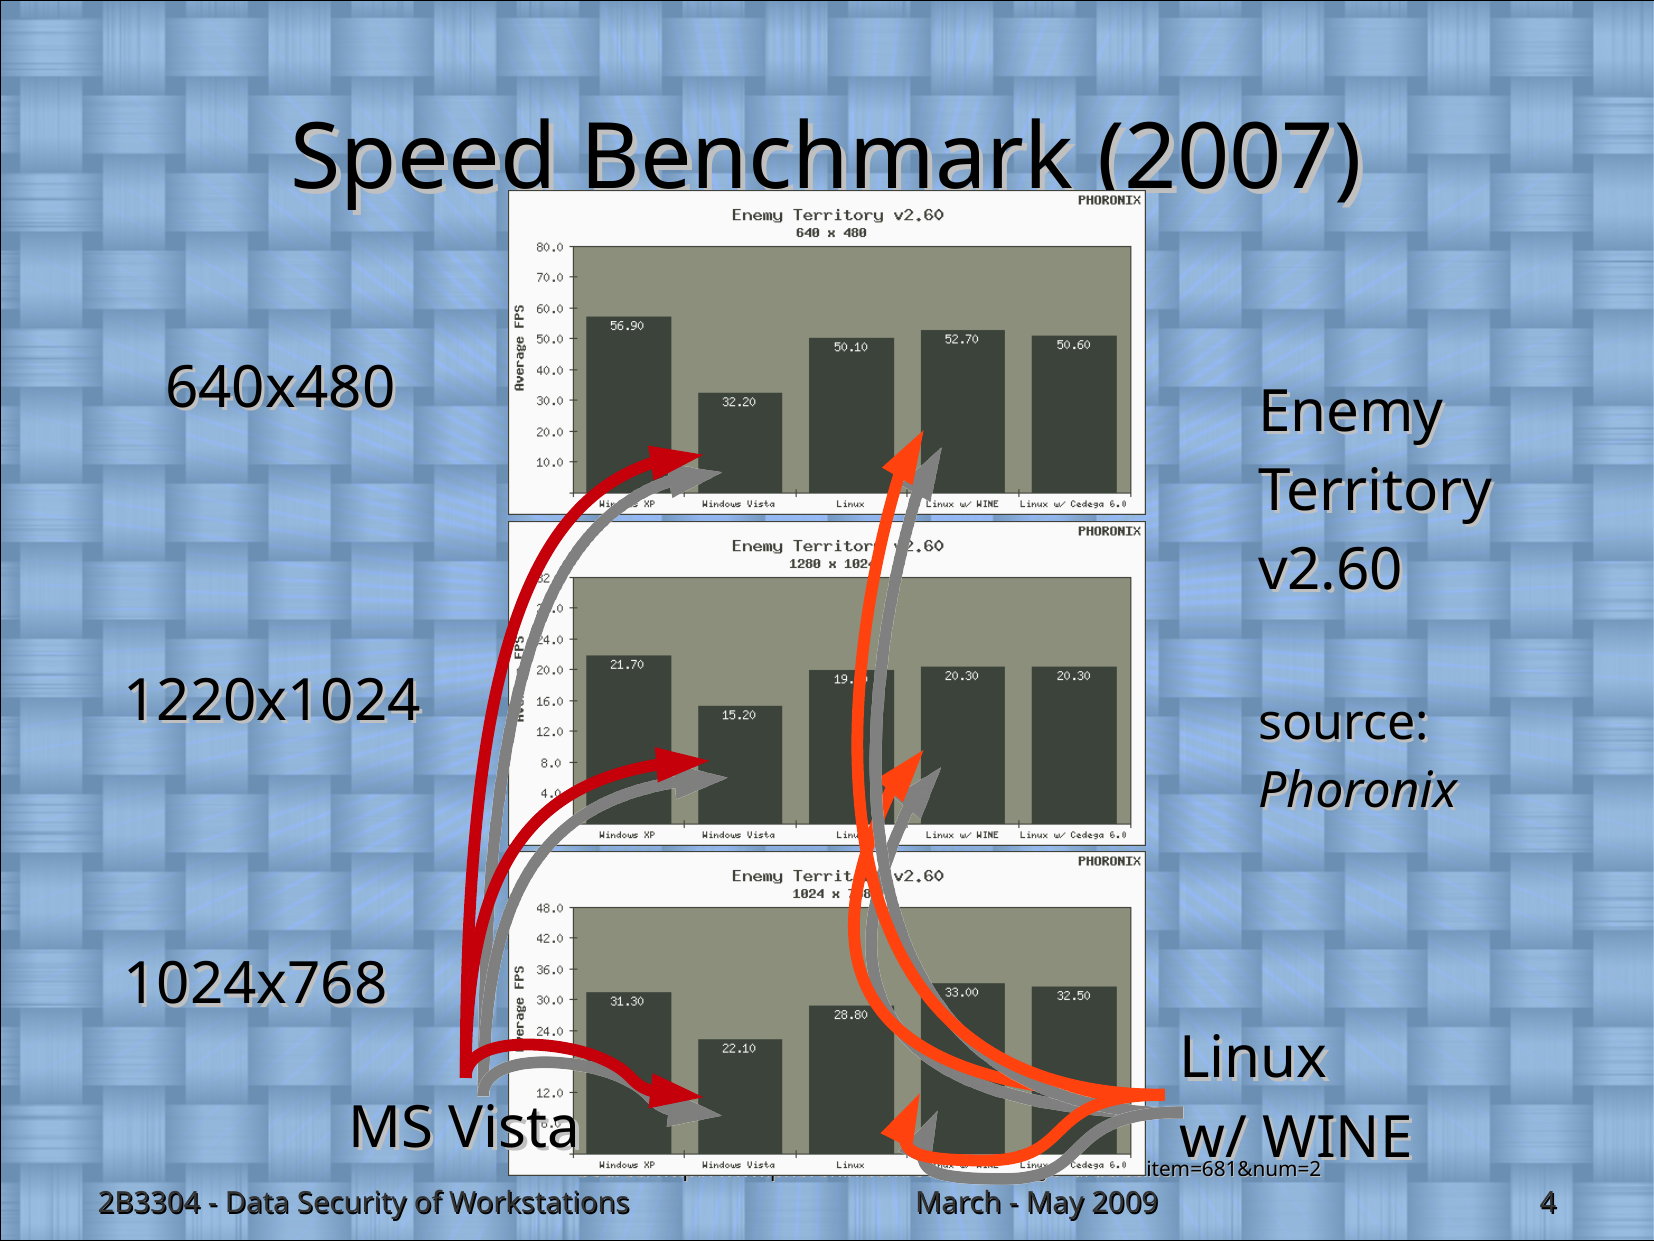

# Speed Benchmark (2007)
640x480
Enemy
Territory
v2.60
source:
Phoronix
1220x1024
1024x768
Linux
w/ WINE
MS Vista
Source: http://www.phoronix.com/scan.php?page=article&item=681&num=2